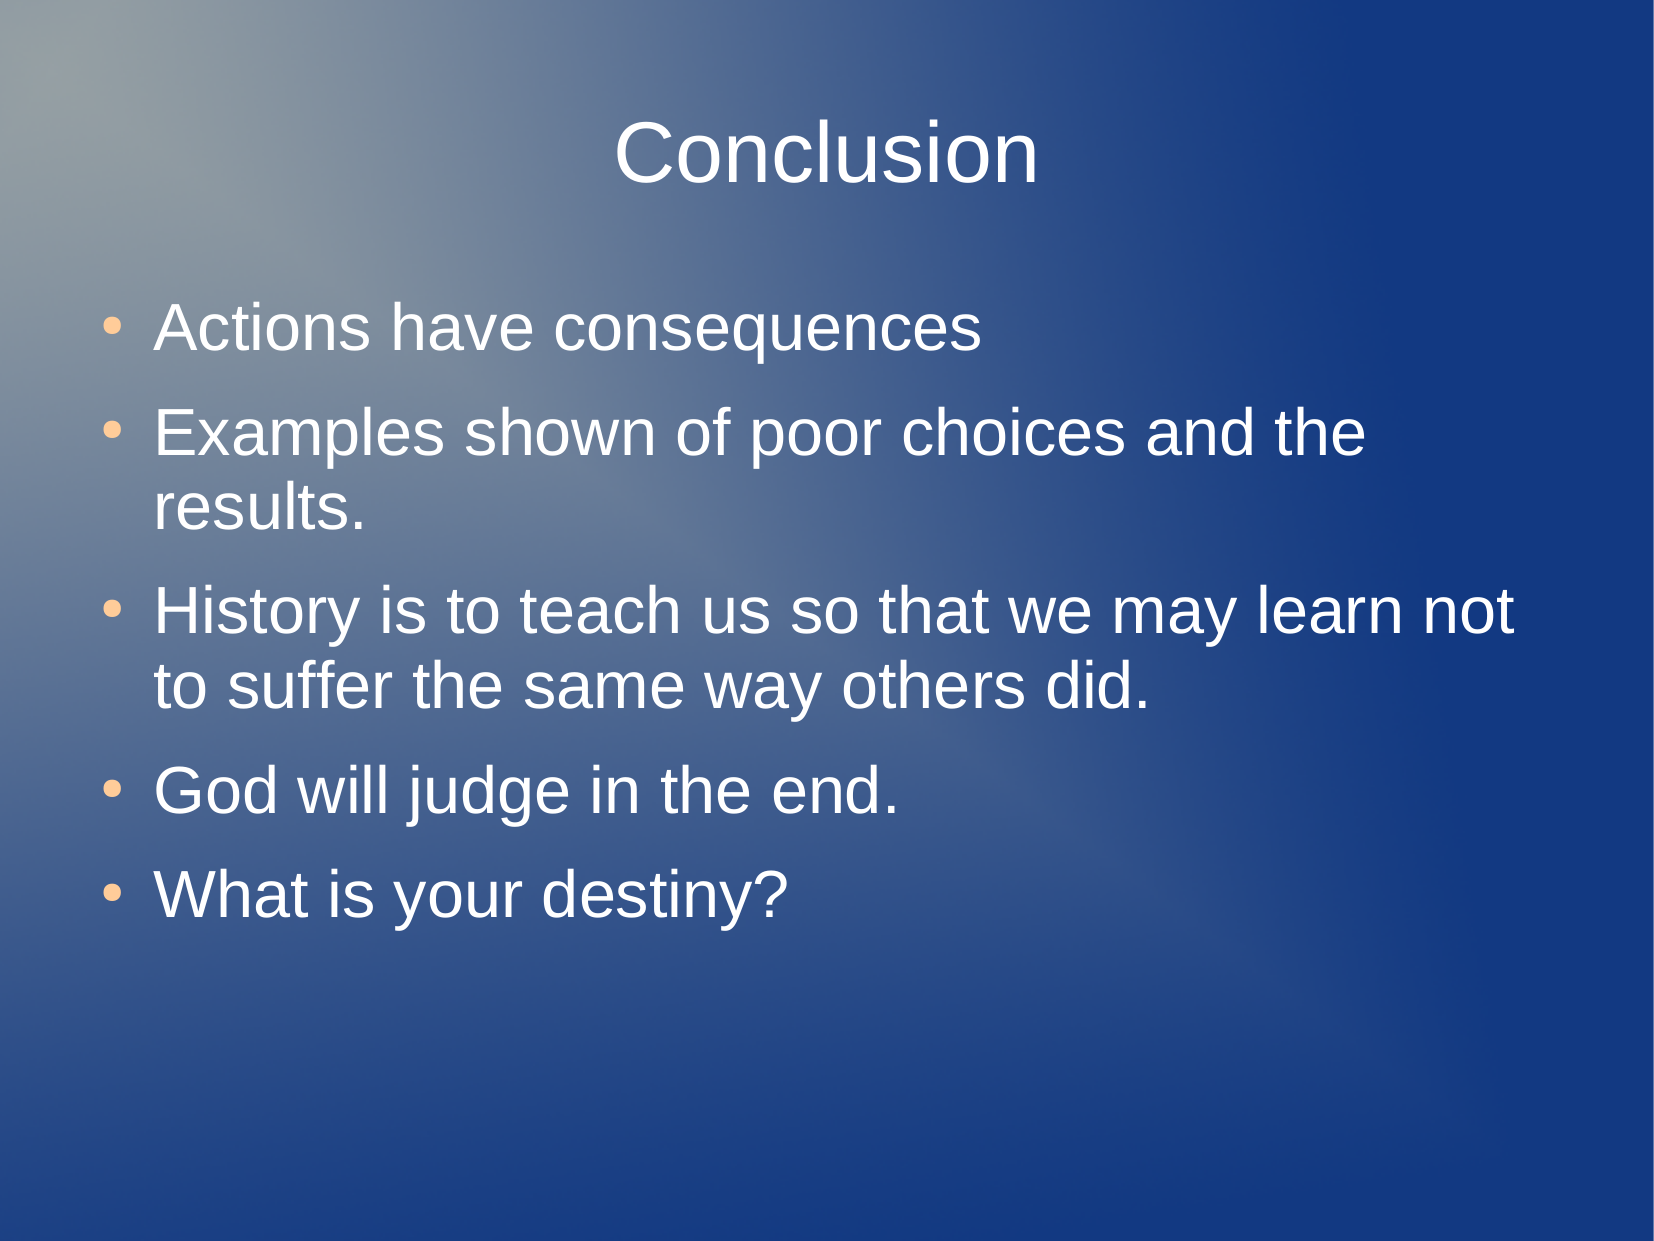

# Conclusion
Actions have consequences
Examples shown of poor choices and the results.
History is to teach us so that we may learn not to suffer the same way others did.
God will judge in the end.
What is your destiny?